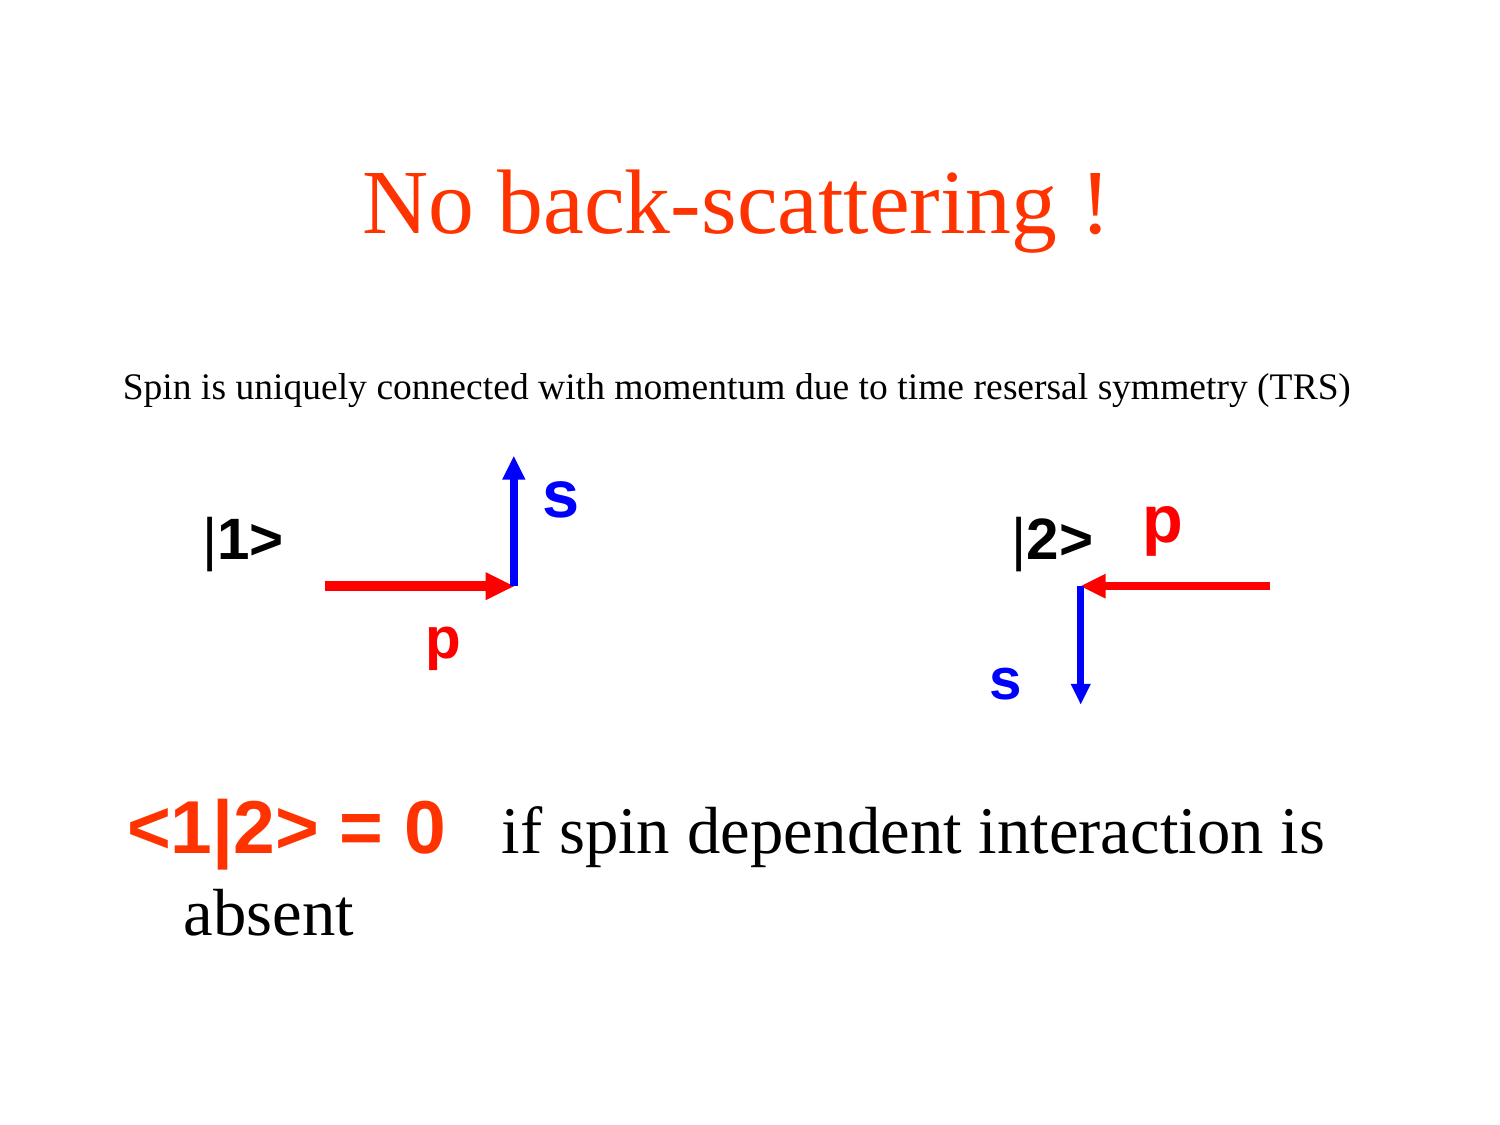

No back-scattering !
Spin is uniquely connected with momentum due to time resersal symmetry (TRS)
# |1>										|2>
<1|2> = 0 if spin dependent interaction is absent
s
p
p
s